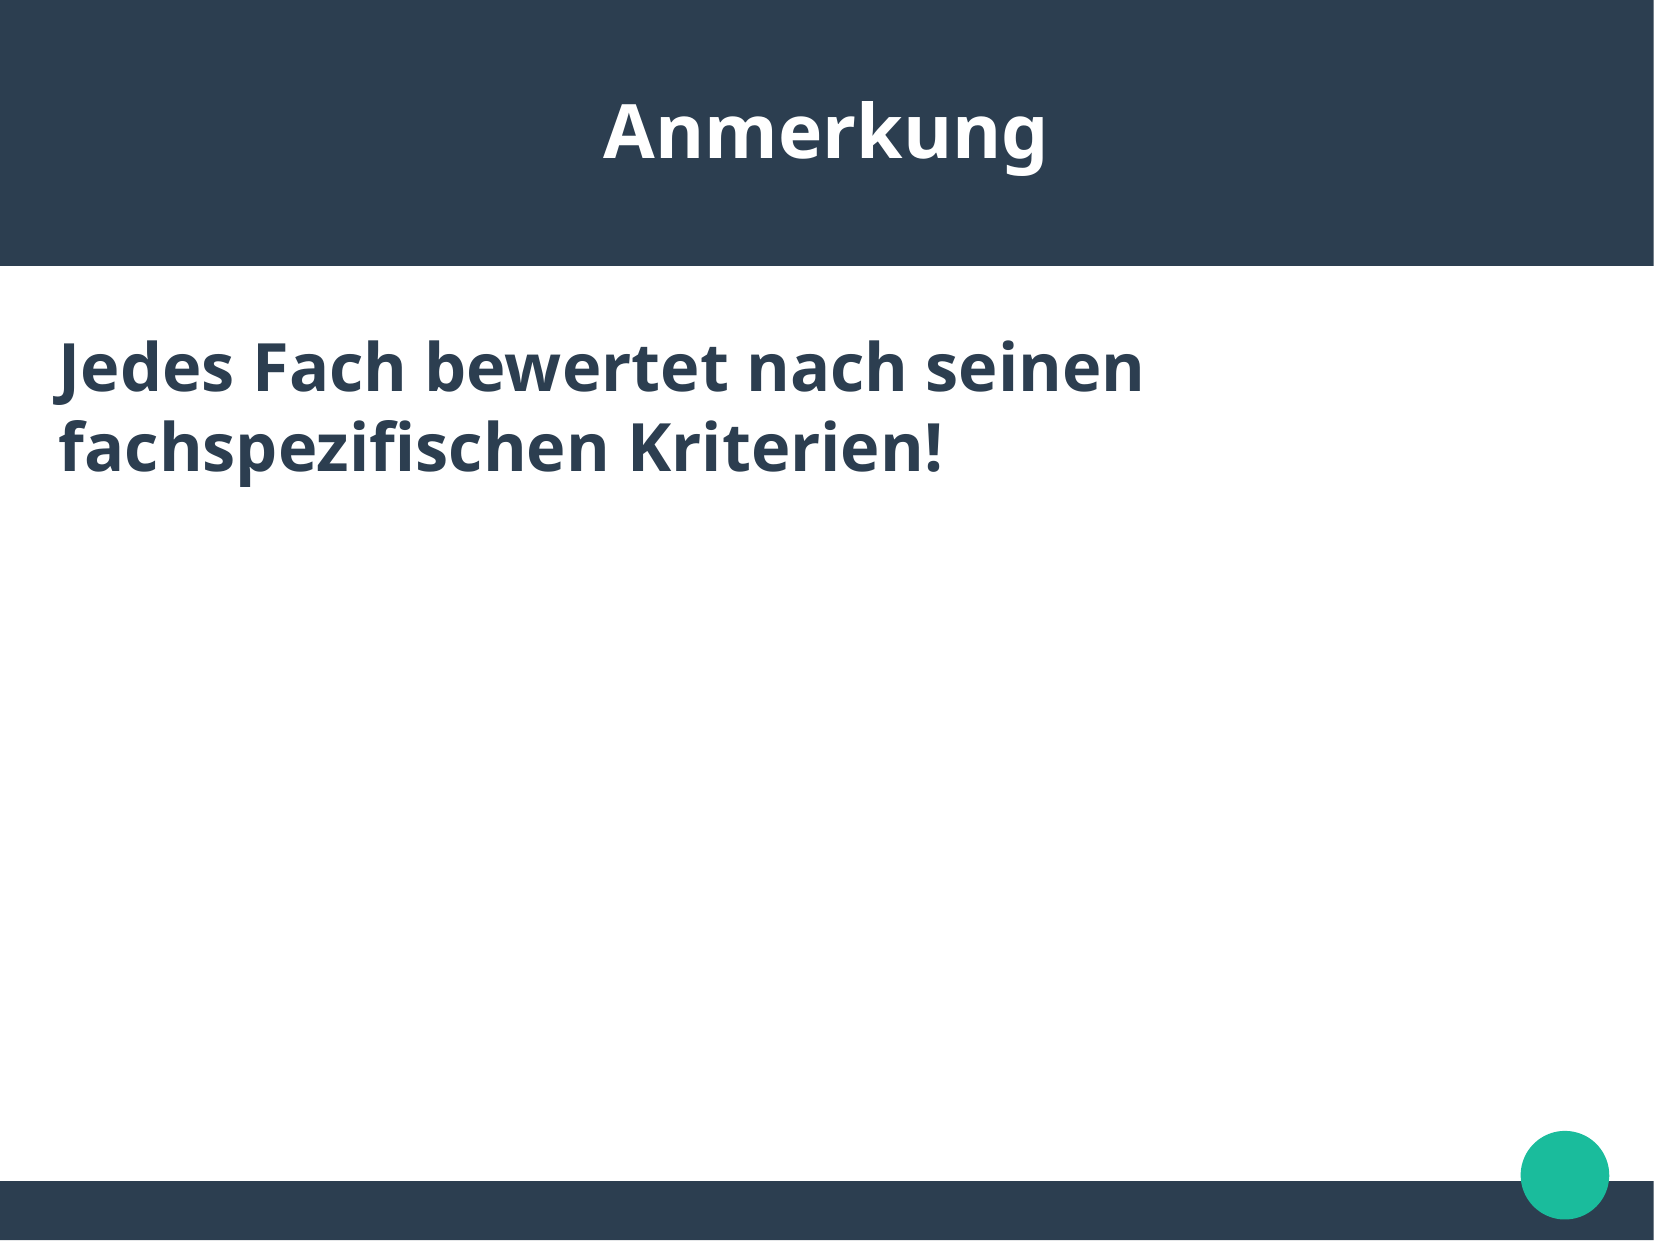

# Anmerkung
Jedes Fach bewertet nach seinen fachspezifischen Kriterien!